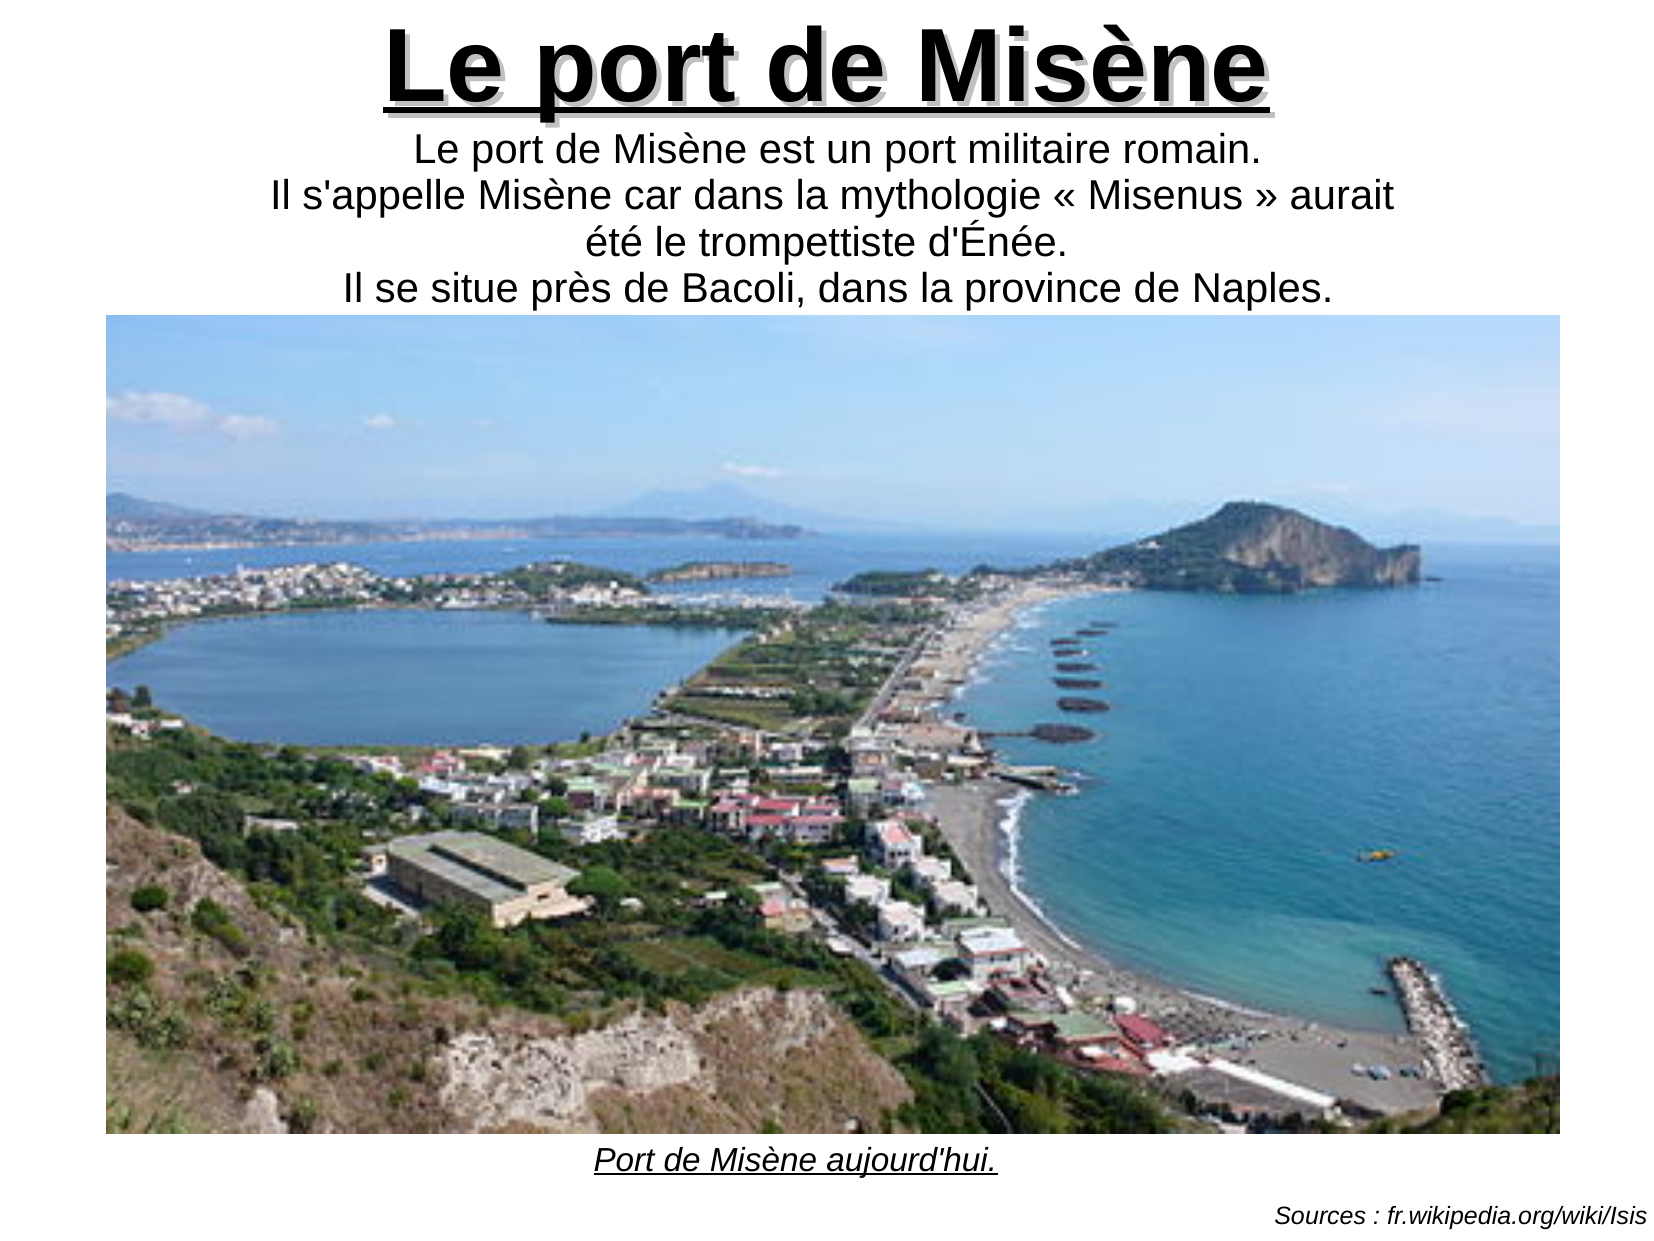

Le port de Misène
 Le port de Misène est un port militaire romain.
 Il s'appelle Misène car dans la mythologie « Misenus » aurait
été le trompettiste d'Énée.
 Il se situe près de Bacoli, dans la province de Naples.
Port de Misène aujourd'hui.
Sources : fr.wikipedia.org/wiki/Isis